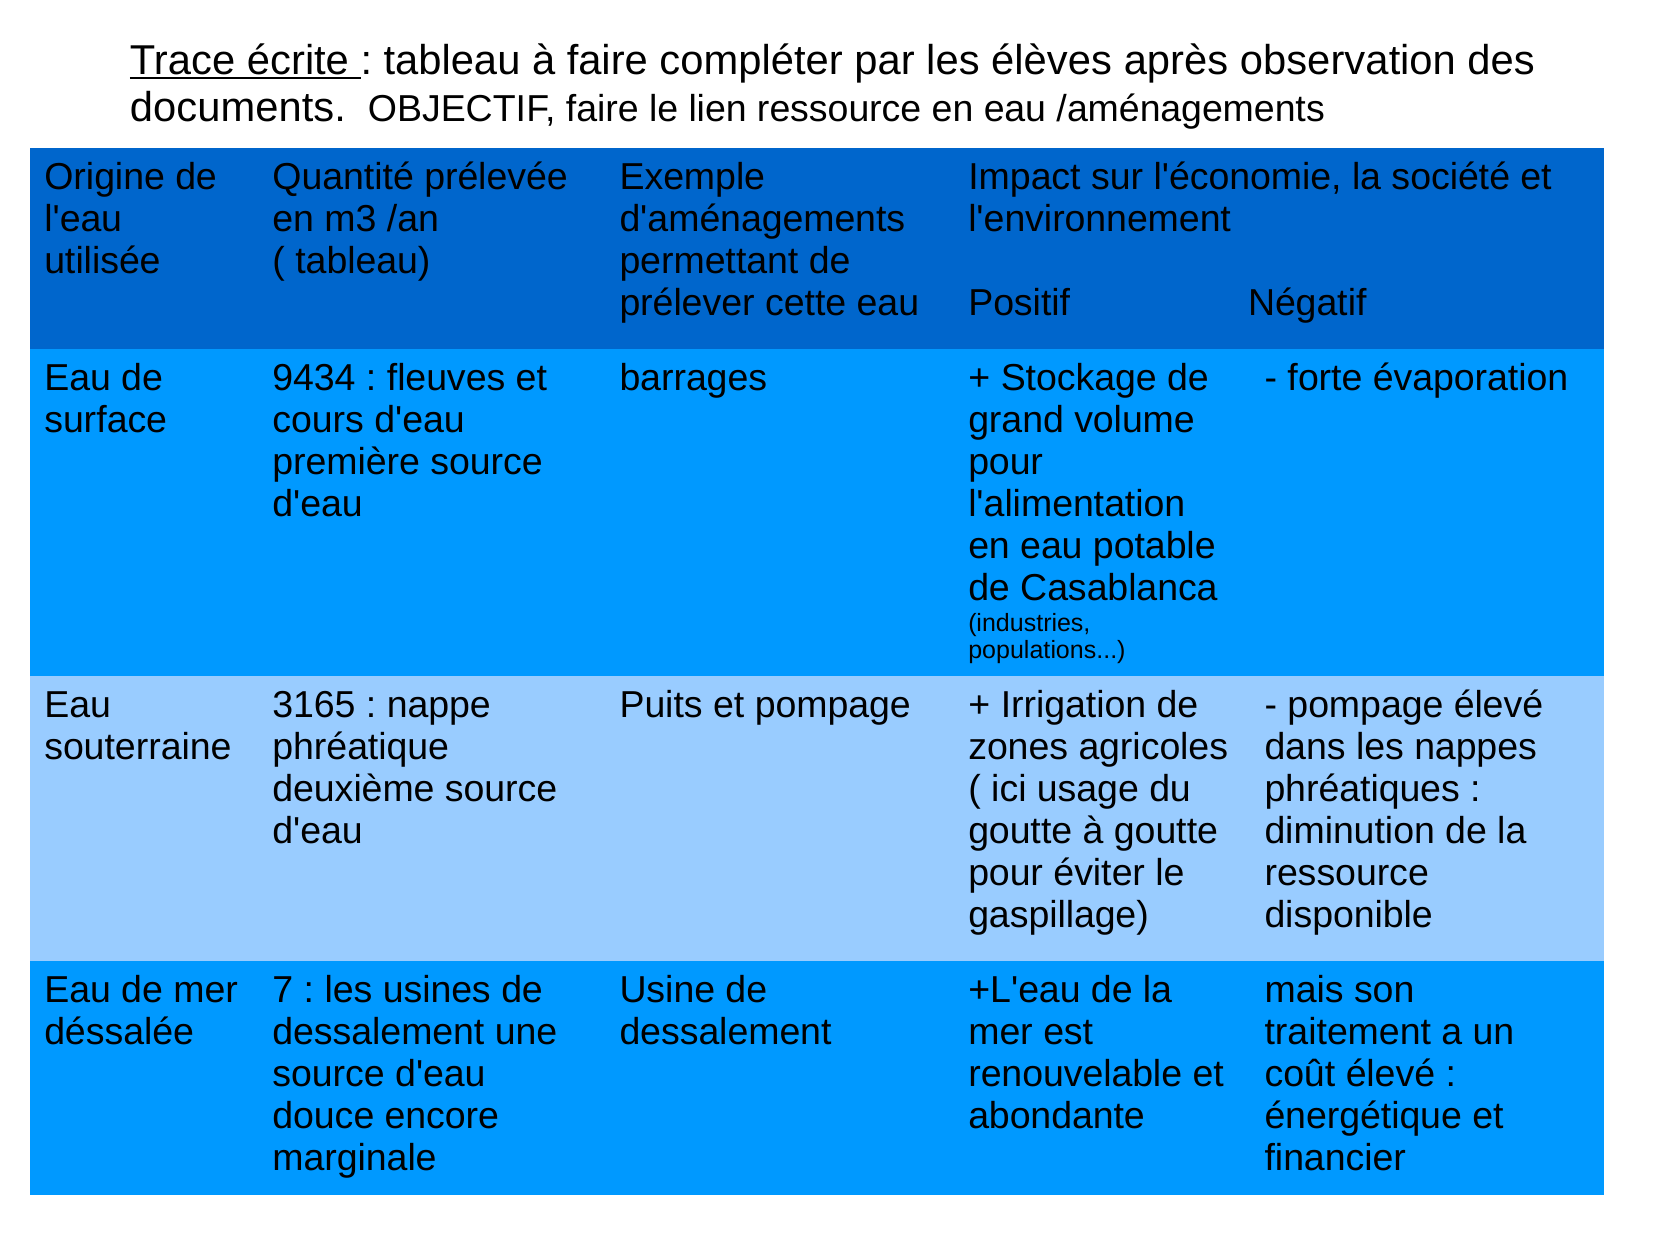

Trace écrite : tableau à faire compléter par les élèves après observation des
documents. OBJECTIF, faire le lien ressource en eau /aménagements
| Origine de l'eau utilisée | Quantité prélevée en m3 /an ( tableau) | Exemple d'aménagements permettant de prélever cette eau | Impact sur l'économie, la société et l'environnement Positif Négatif | |
| --- | --- | --- | --- | --- |
| Eau de surface | 9434 : fleuves et cours d'eau première source d'eau | barrages | + Stockage de grand volume pour l'alimentation en eau potable de Casablanca (industries, populations...) | - forte évaporation |
| Eau souterraine | 3165 : nappe phréatique deuxième source d'eau | Puits et pompage | + Irrigation de zones agricoles ( ici usage du goutte à goutte pour éviter le gaspillage) | - pompage élevé dans les nappes phréatiques : diminution de la ressource disponible |
| Eau de mer déssalée | 7 : les usines de dessalement une source d'eau douce encore marginale | Usine de dessalement | +L'eau de la mer est renouvelable et abondante | mais son traitement a un coût élevé : énergétique et financier |